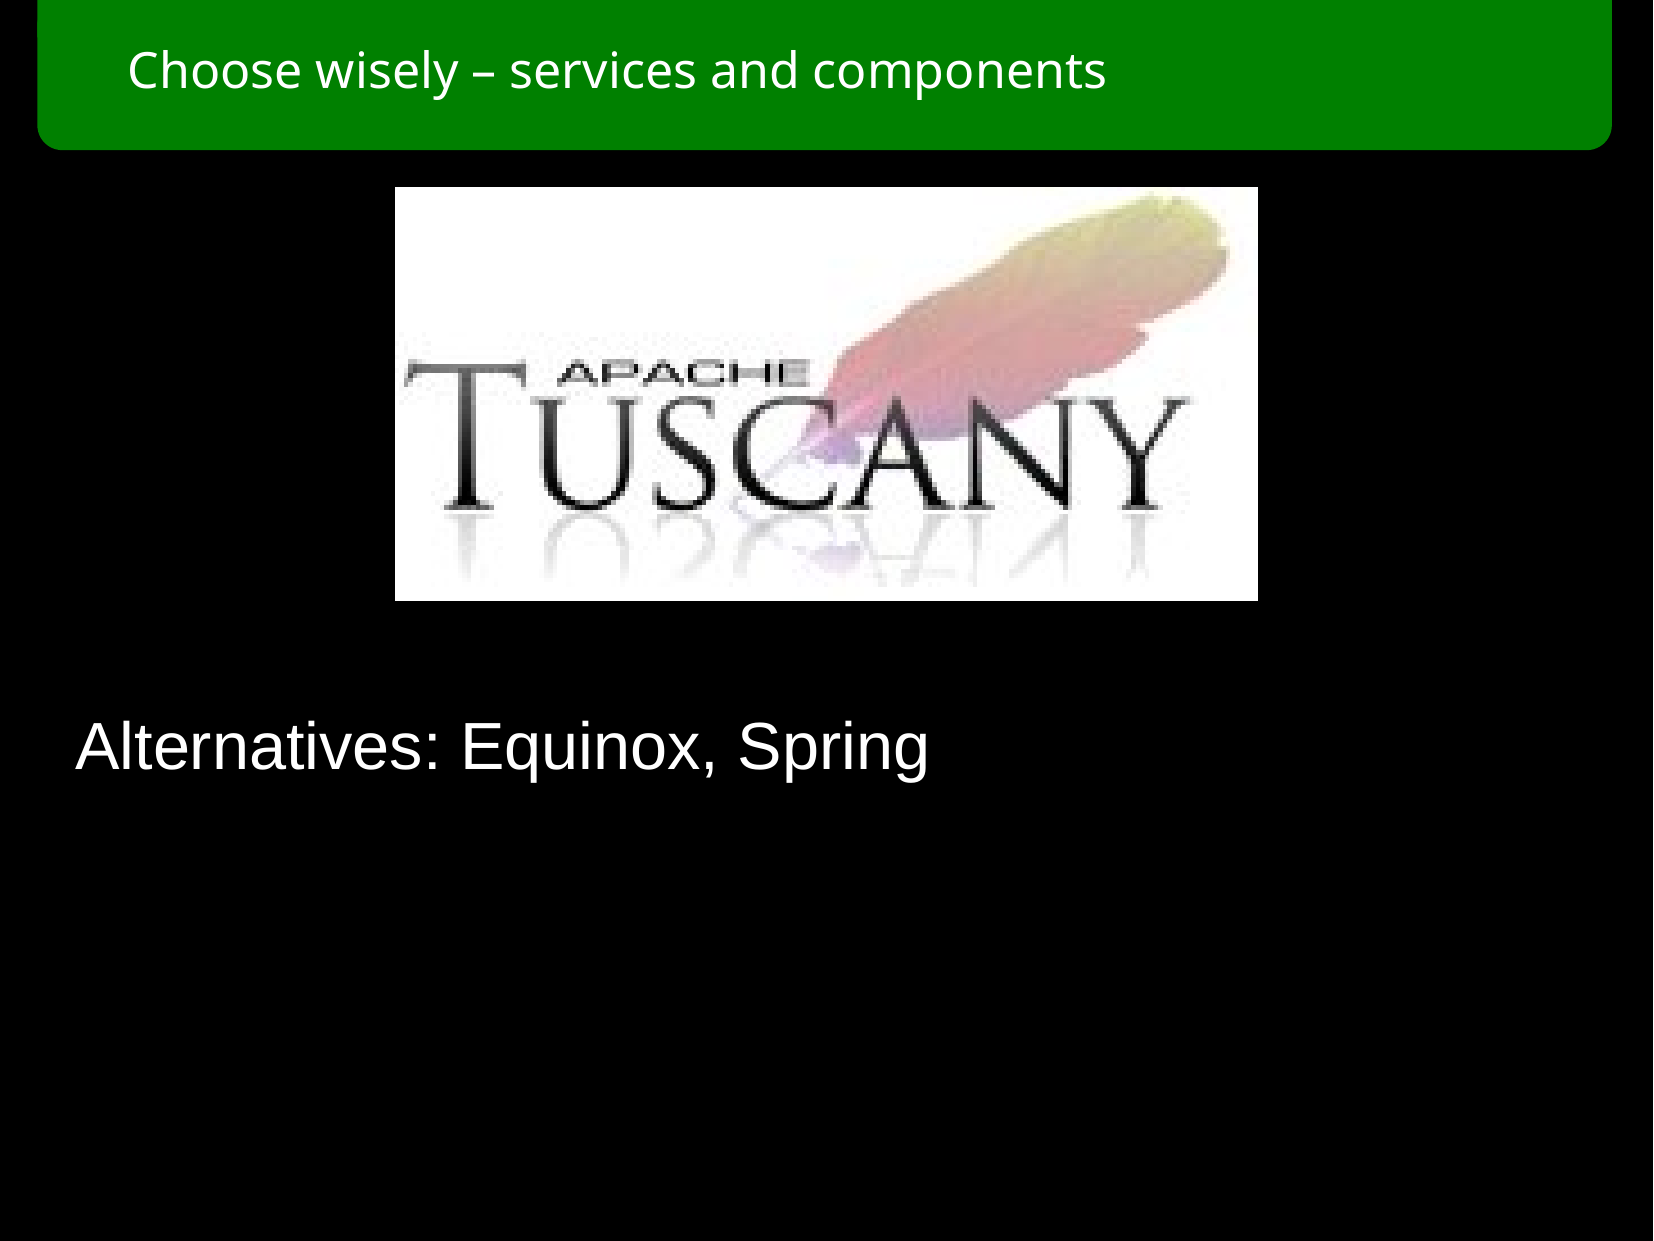

Choose wisely – services and components
# Alternatives: Equinox, Spring